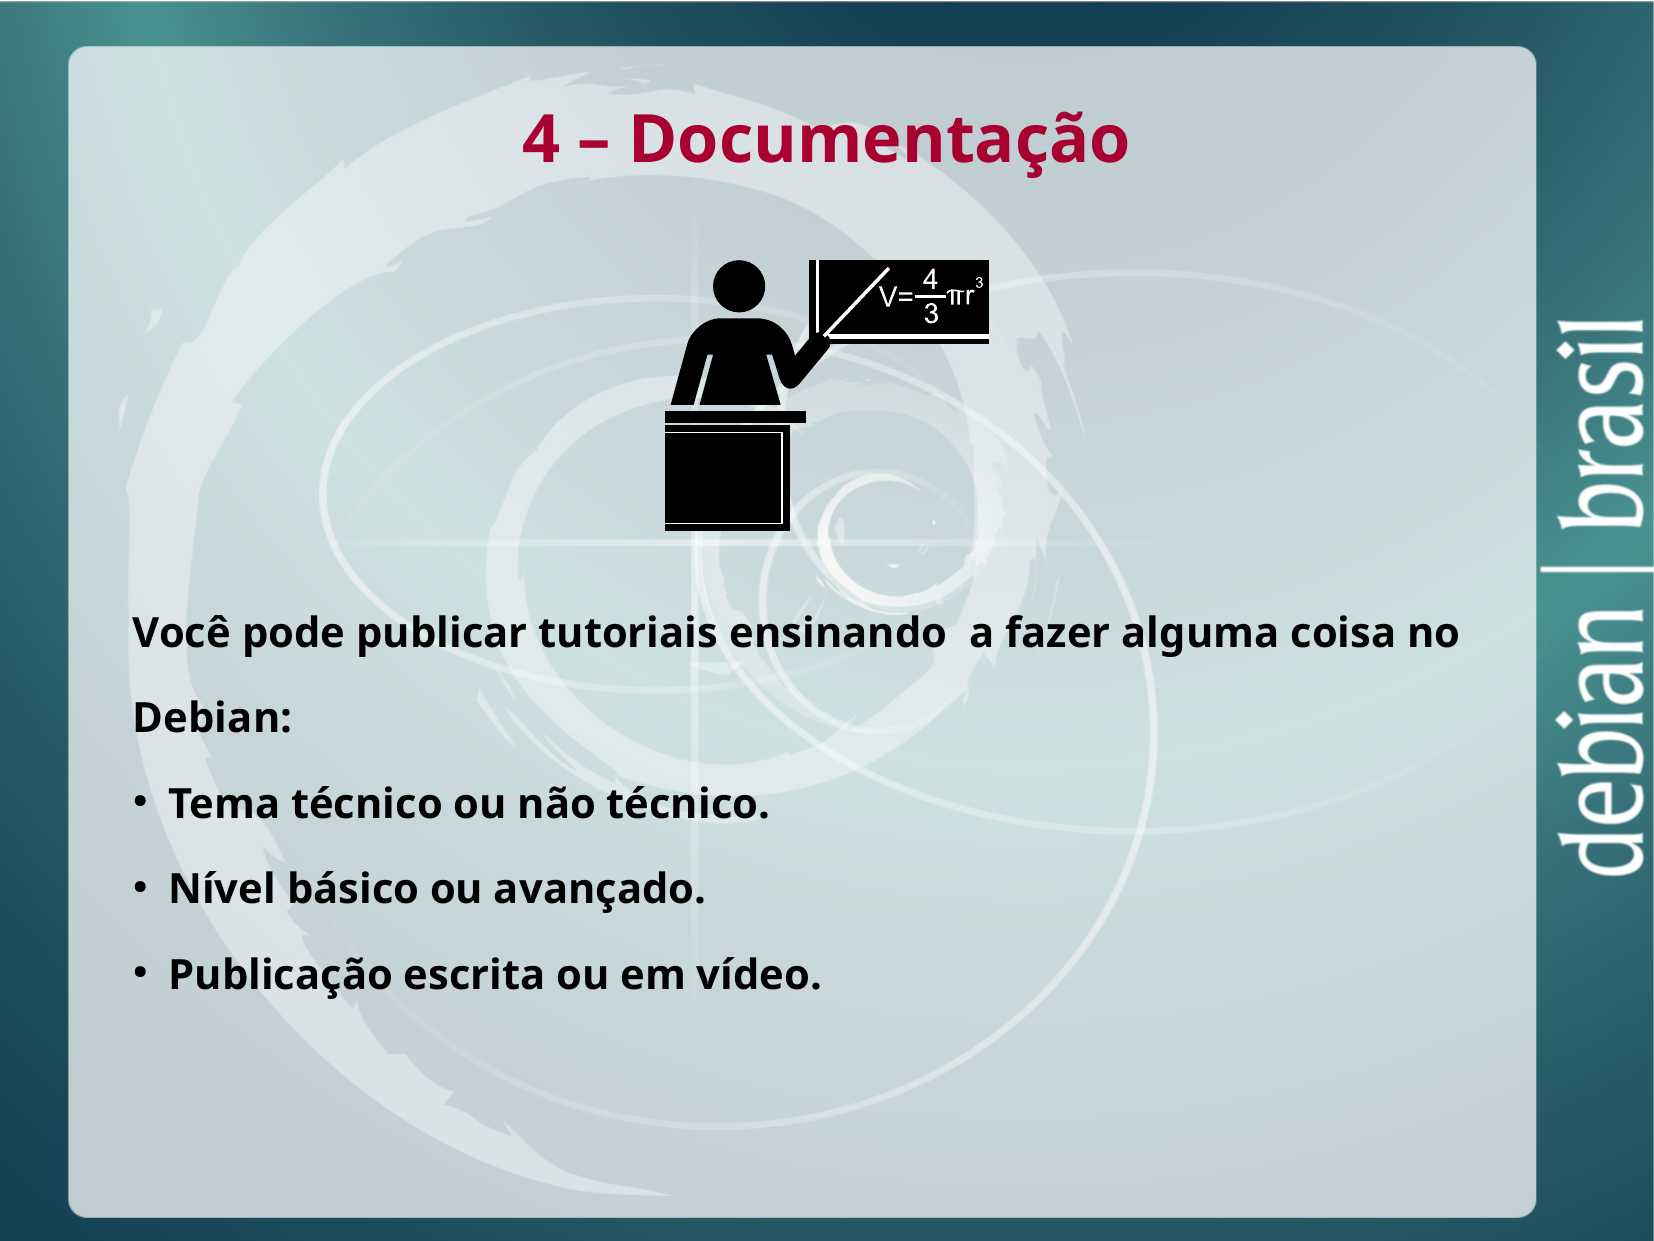

4 – Documentação
Você pode publicar tutoriais ensinando a fazer alguma coisa no Debian:
Tema técnico ou não técnico.
Nível básico ou avançado.
Publicação escrita ou em vídeo.